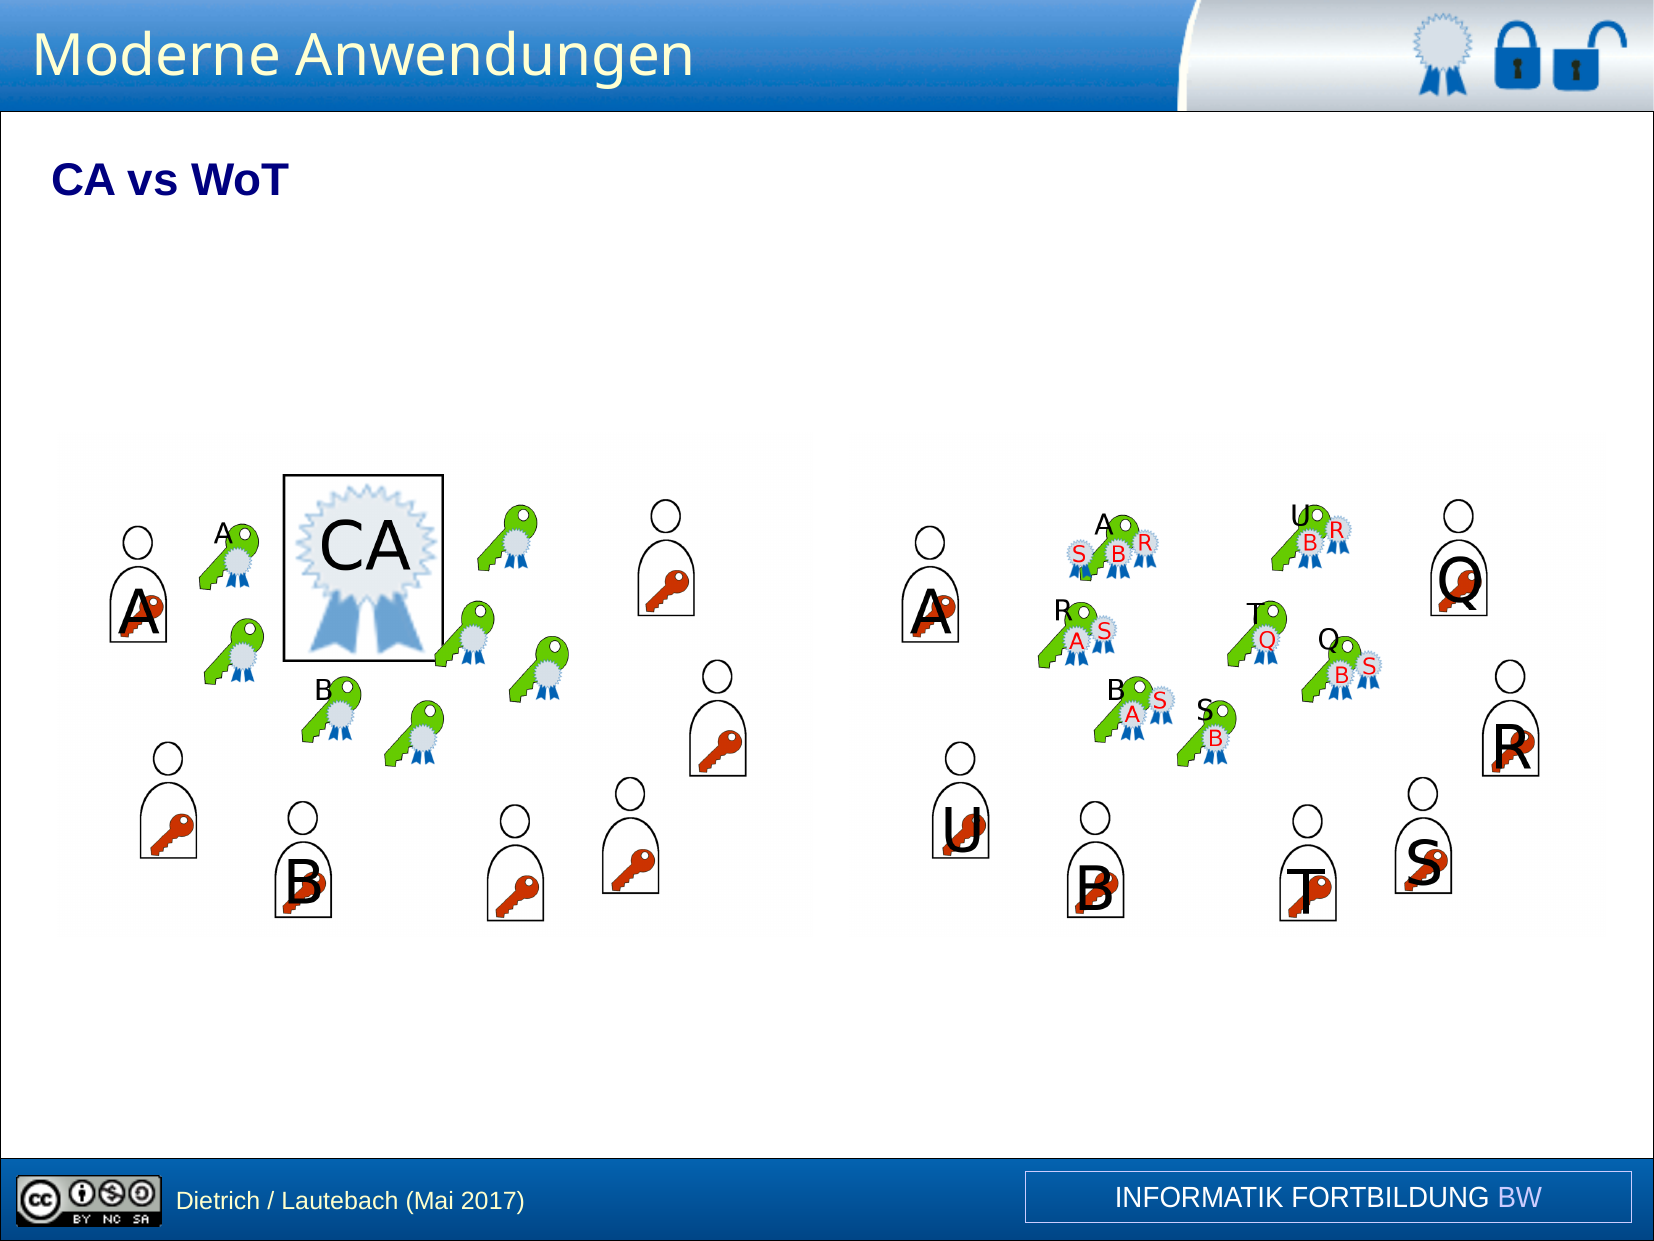

# Moderne Anwendungen
CA vs WoT
48